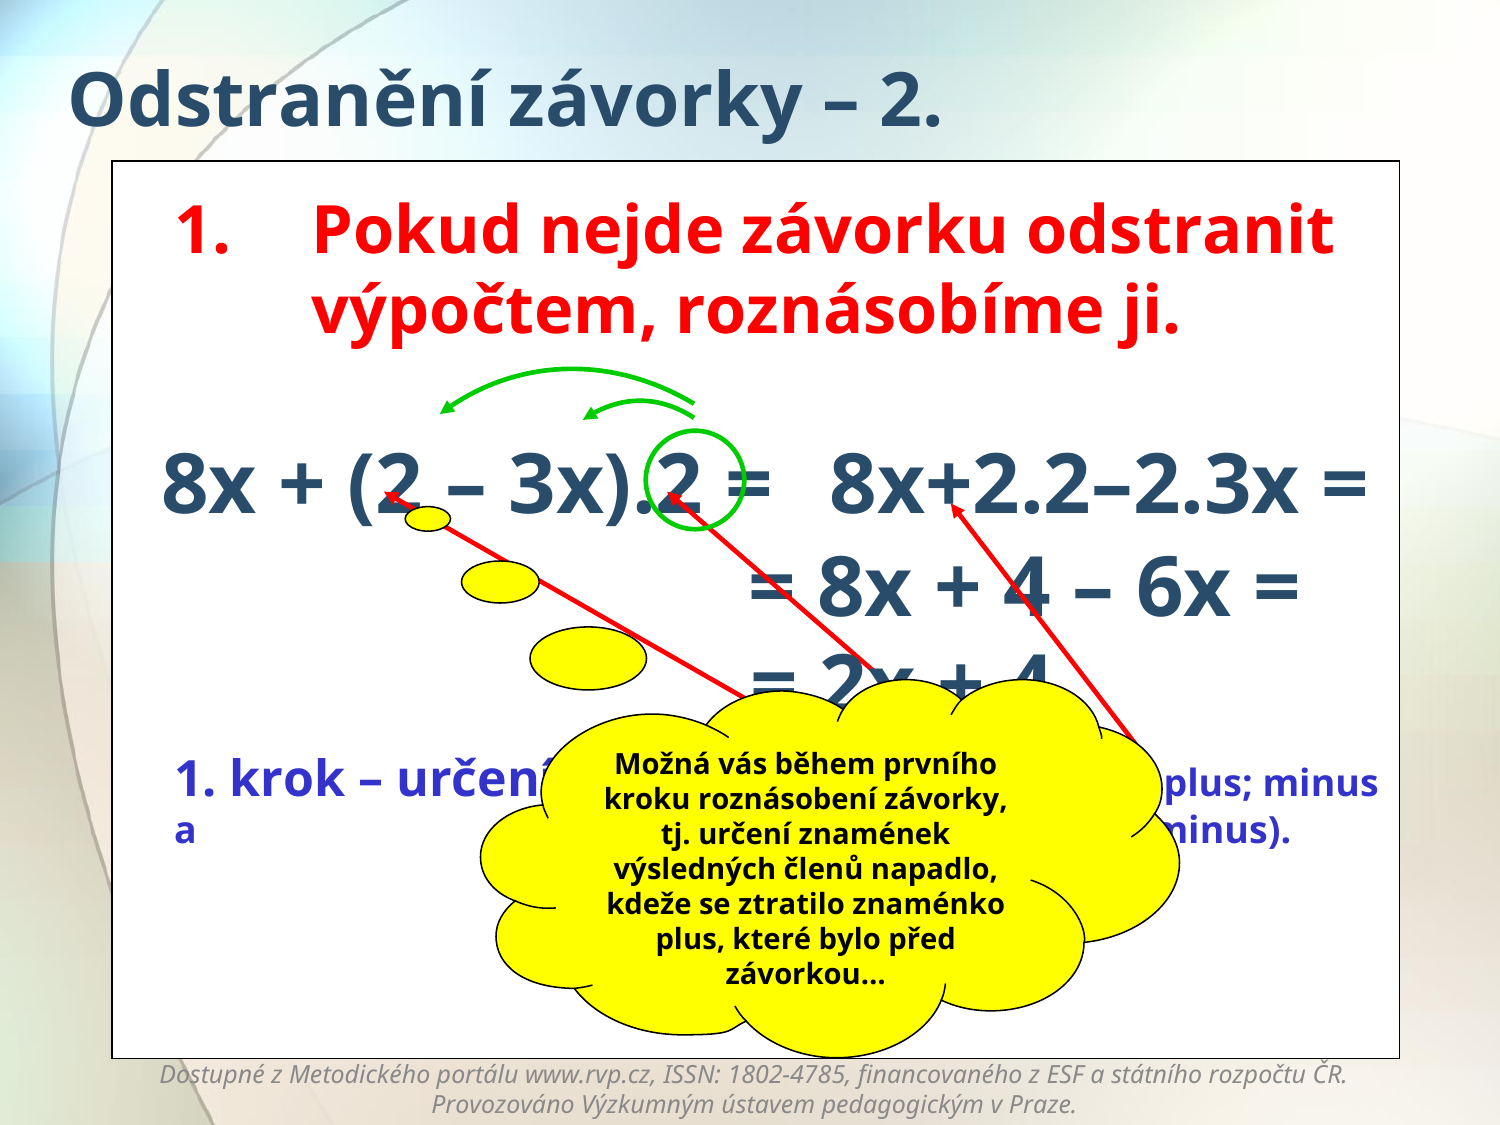

Odstranění závorky – 2.
Pokud nejde závorku odstranit výpočtem, roznásobíme ji.
8x + (2 – 3x).2 =
8x+2.2–2.3x =
= 8x + 4 – 6x =
= 2x + 4
Možná vás během prvního kroku roznásobení závorky, tj. určení znamének výsledných členů napadlo, kdeže se ztratilo znaménko plus, které bylo před závorkou…
1. krok – určení znaménka (plus a plus dává plus; minus a 					 plus dává minus).